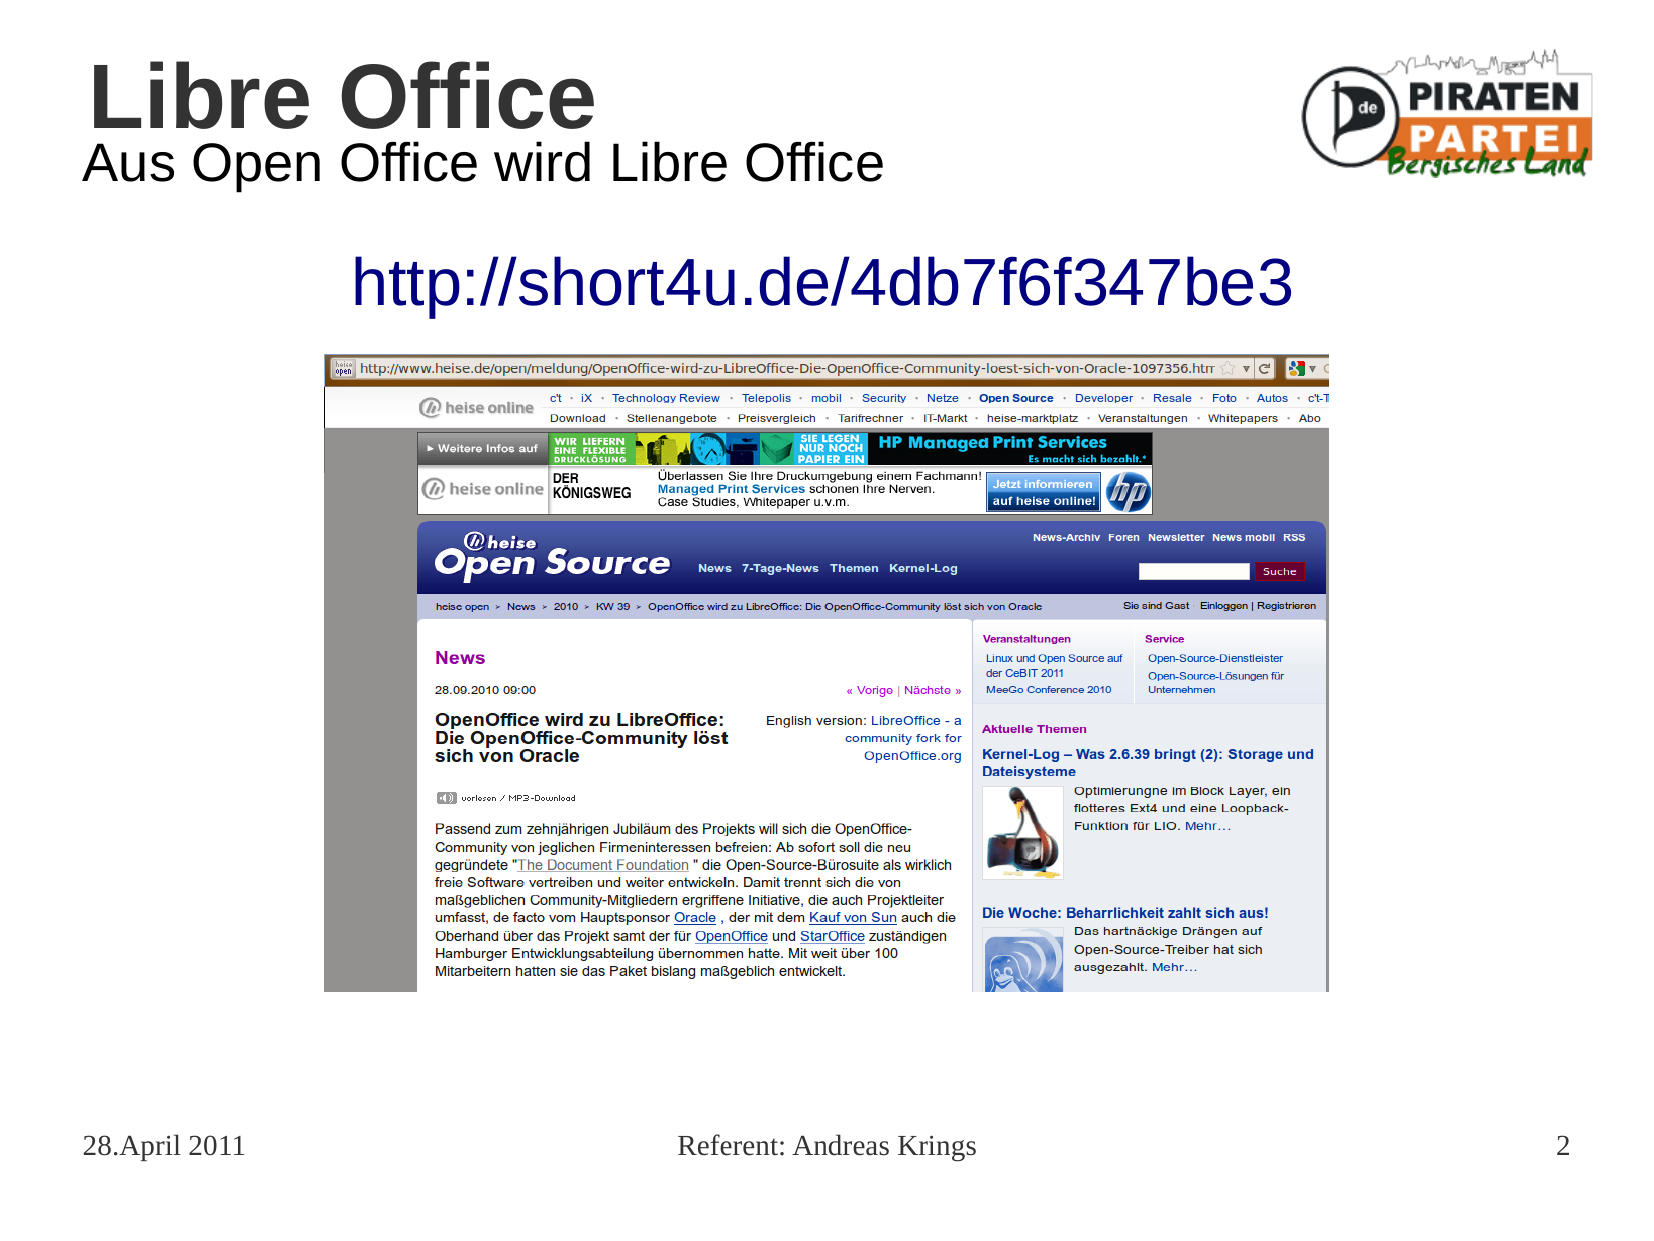

# Aus Open Office wird Libre Office
 http://short4u.de/4db7f6f347be3
2